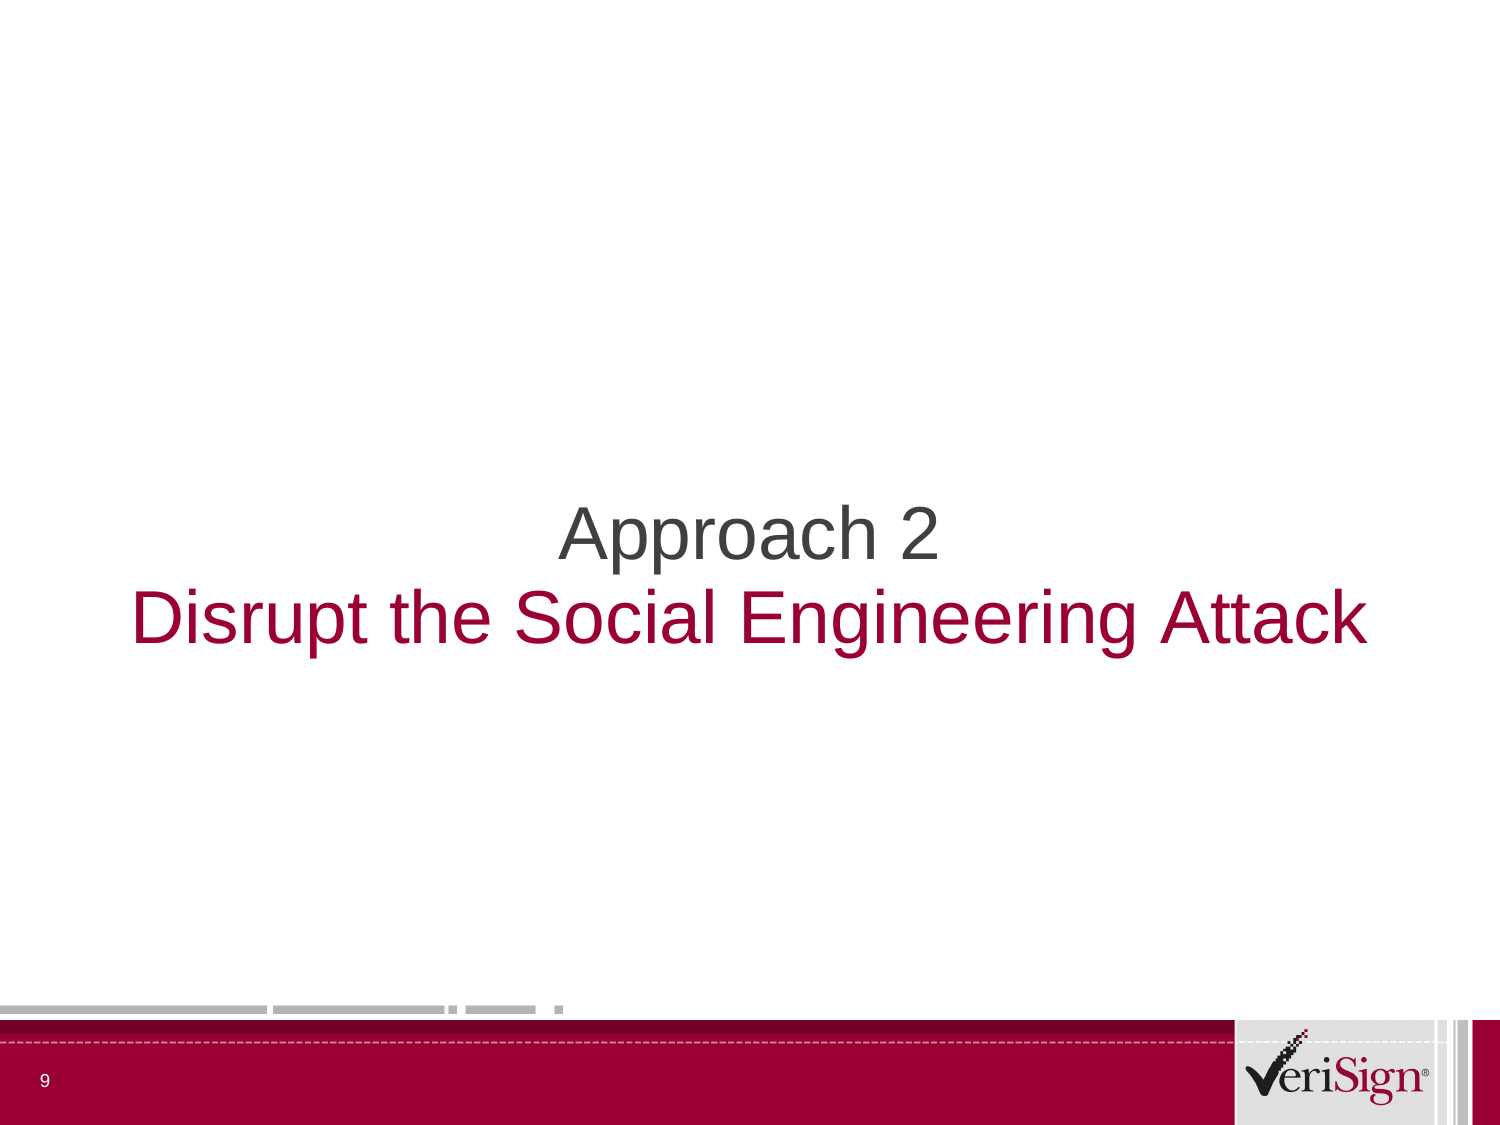

# Approach 2 Disrupt the Social Engineering Attack
9